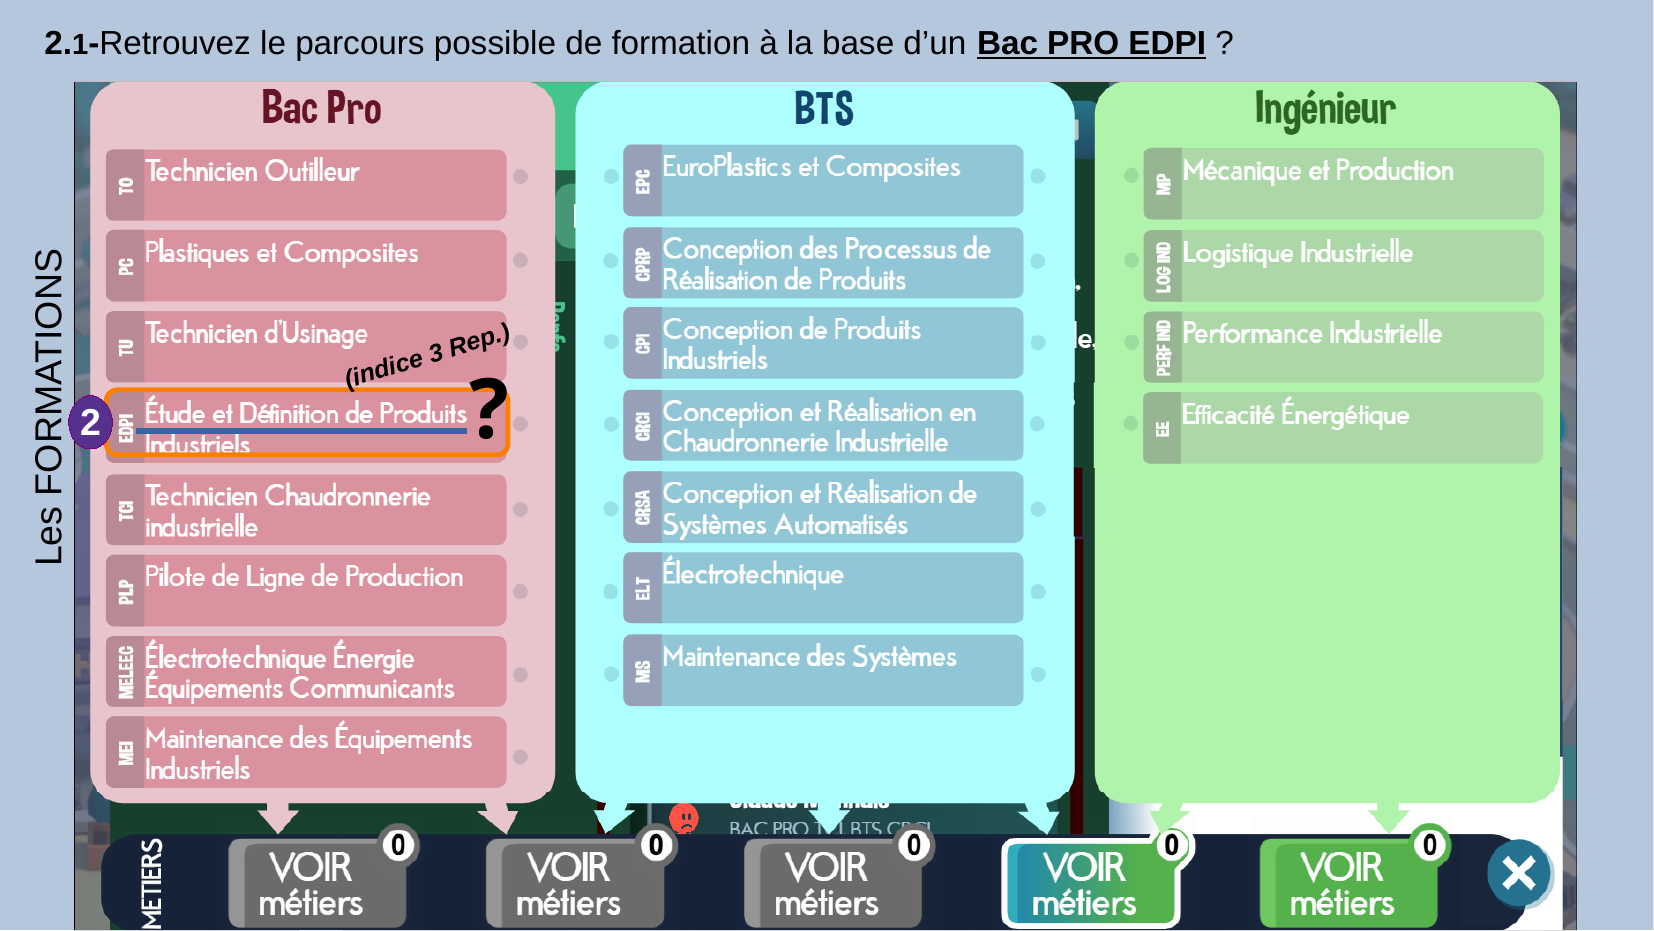

2.1-Retrouvez le parcours possible de formation à la base d’un Bac PRO EDPI ?
Les FORMATIONS
(indice 3 Rep.)
?
2